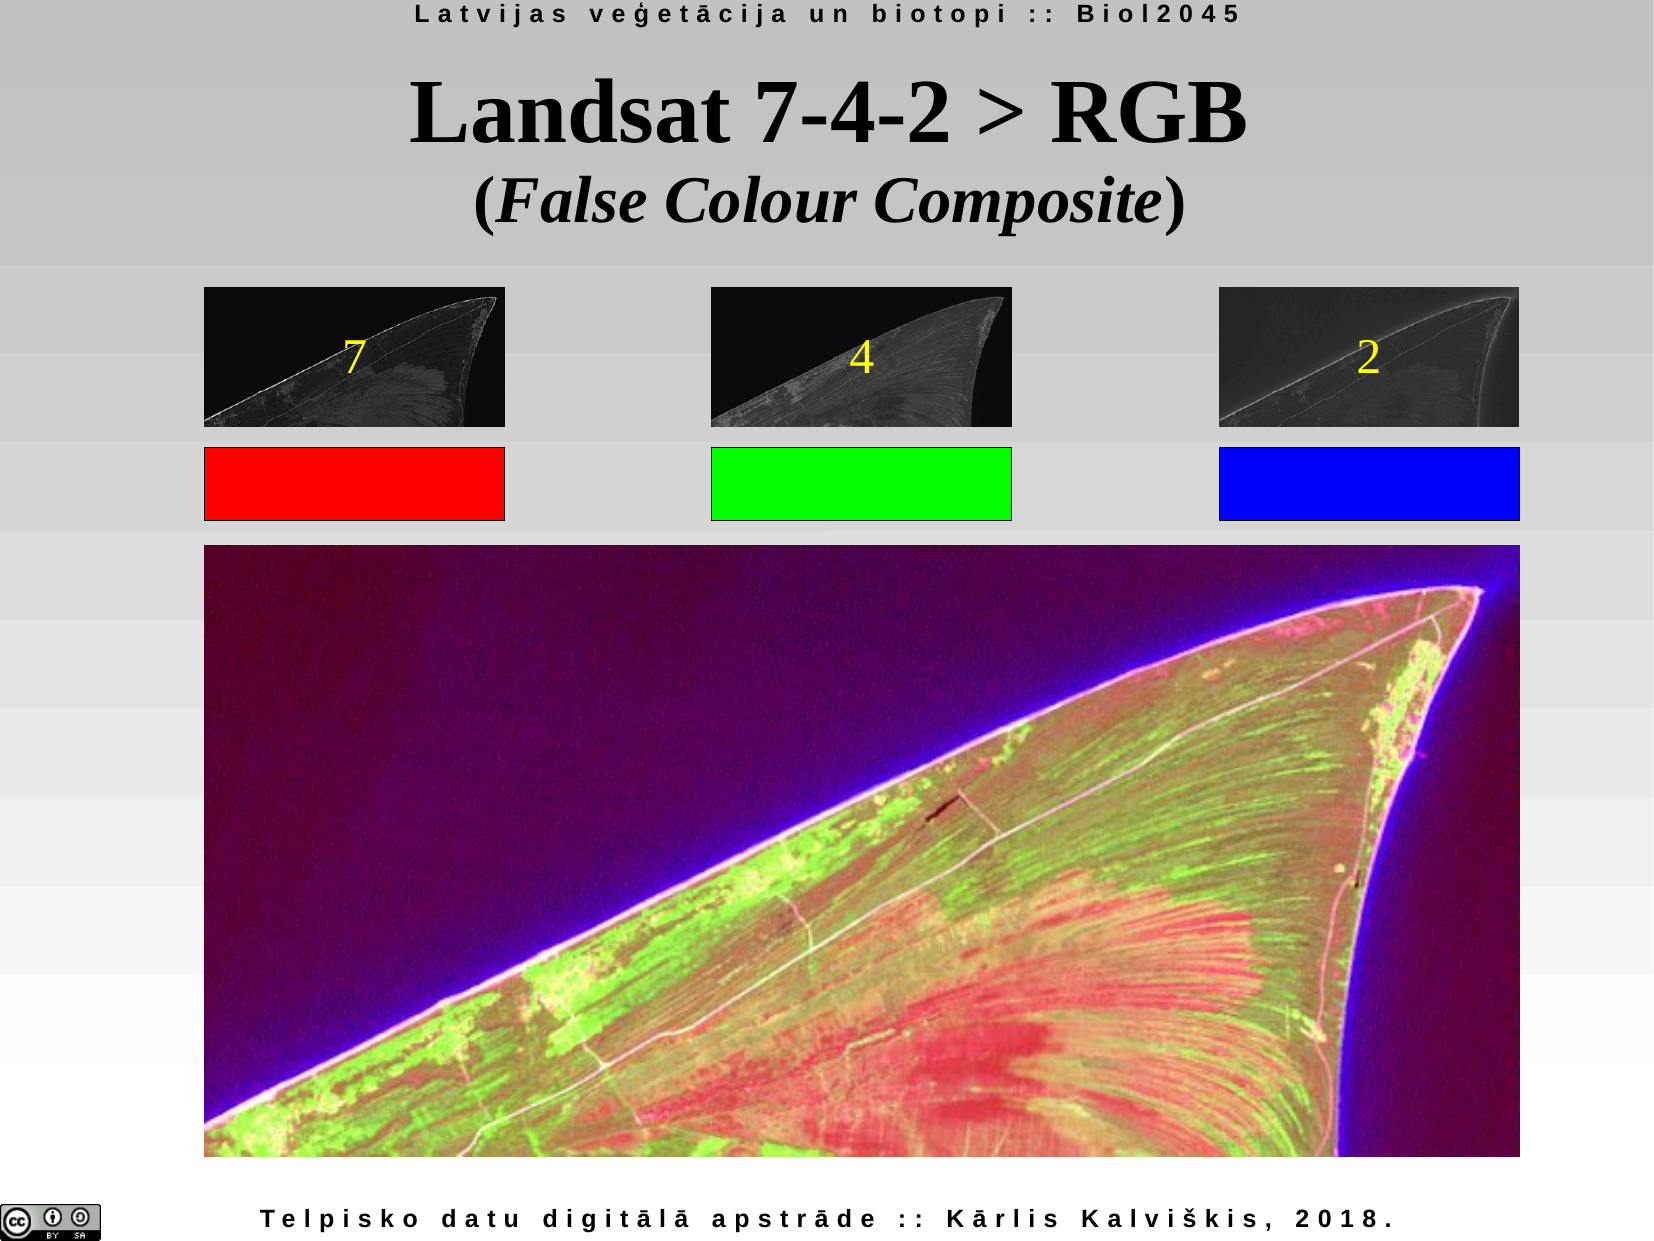

# Landsat 7-4-2 > RGB (False Colour Composite)
7
4
2